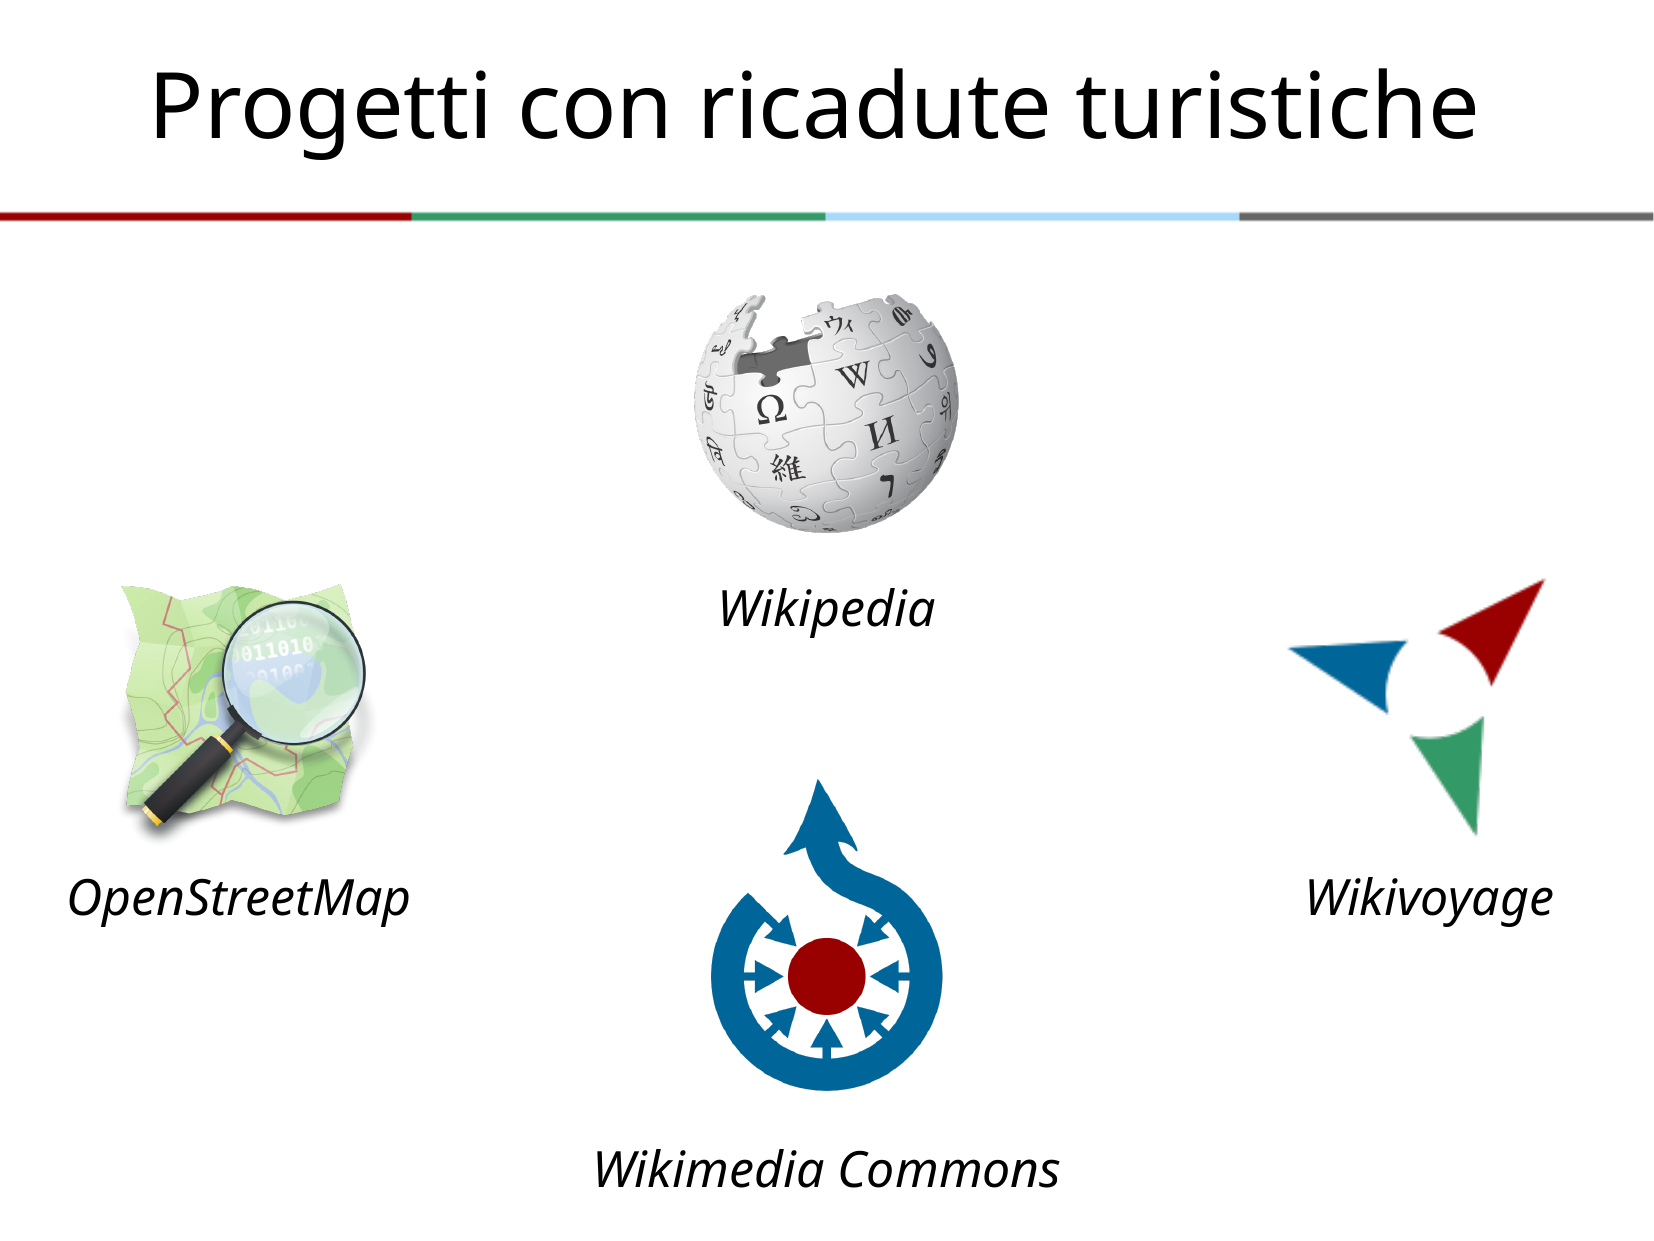

# Progetti con ricadute turistiche
Wikipedia
OpenStreetMap
Wikivoyage
Wikimedia Commons